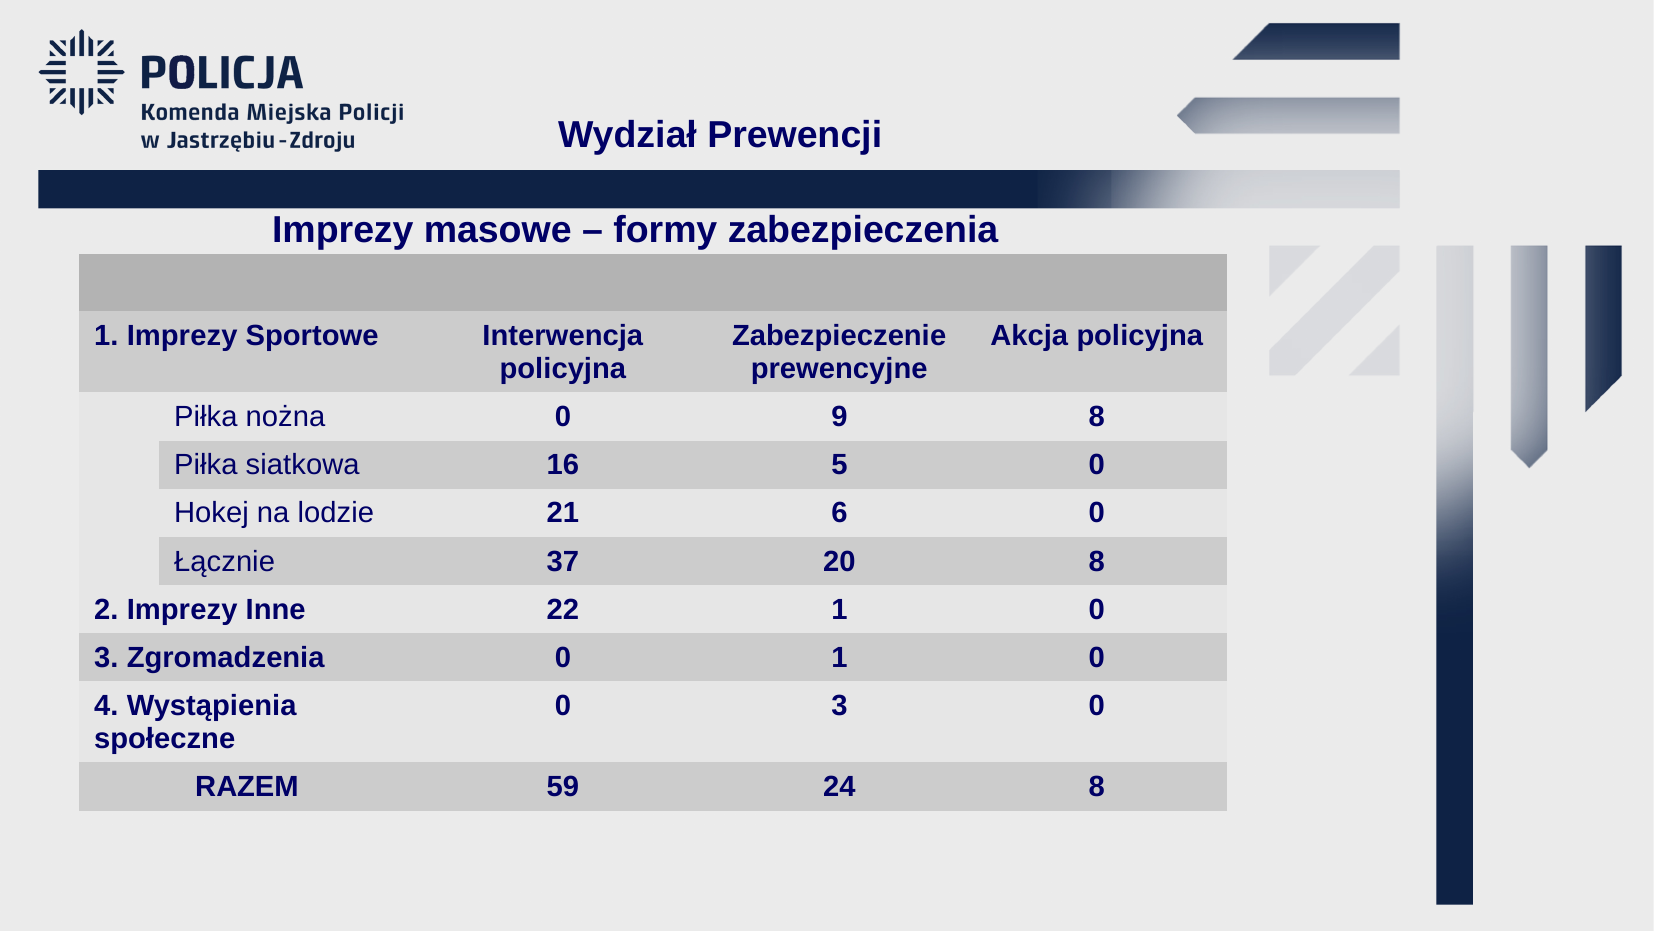

Wydział Prewencji
Imprezy masowe – formy zabezpieczenia
| | | | | |
| --- | --- | --- | --- | --- |
| 1. Imprezy Sportowe | | Interwencja policyjna | Zabezpieczenie prewencyjne | Akcja policyjna |
| | Piłka nożna | 0 | 9 | 8 |
| | Piłka siatkowa | 16 | 5 | 0 |
| | Hokej na lodzie | 21 | 6 | 0 |
| | Łącznie | 37 | 20 | 8 |
| 2. Imprezy Inne | | 22 | 1 | 0 |
| 3. Zgromadzenia | | 0 | 1 | 0 |
| 4. Wystąpienia społeczne | | 0 | 3 | 0 |
| RAZEM | | 59 | 24 | 8 |